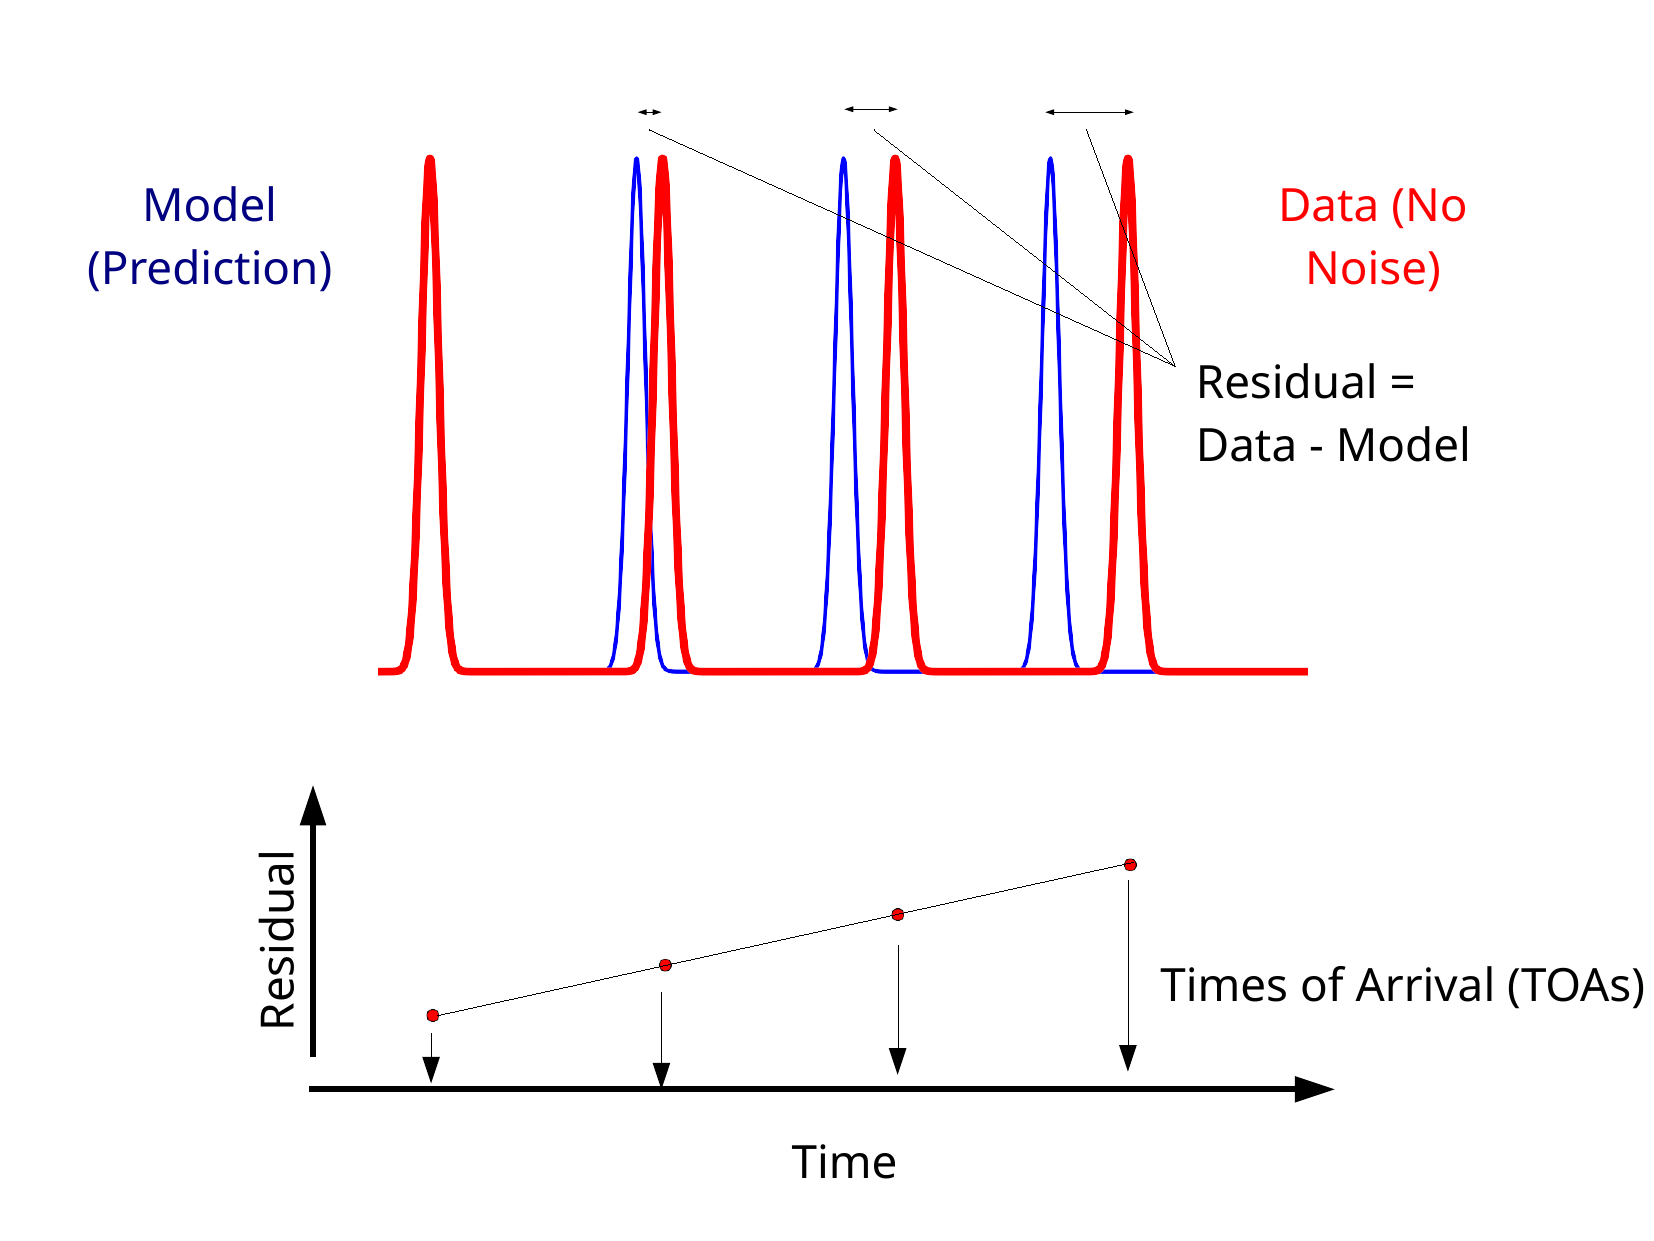

Model (Prediction)
Data (No Noise)
Residual =
Data - Model
Residual
Times of Arrival (TOAs)
Time